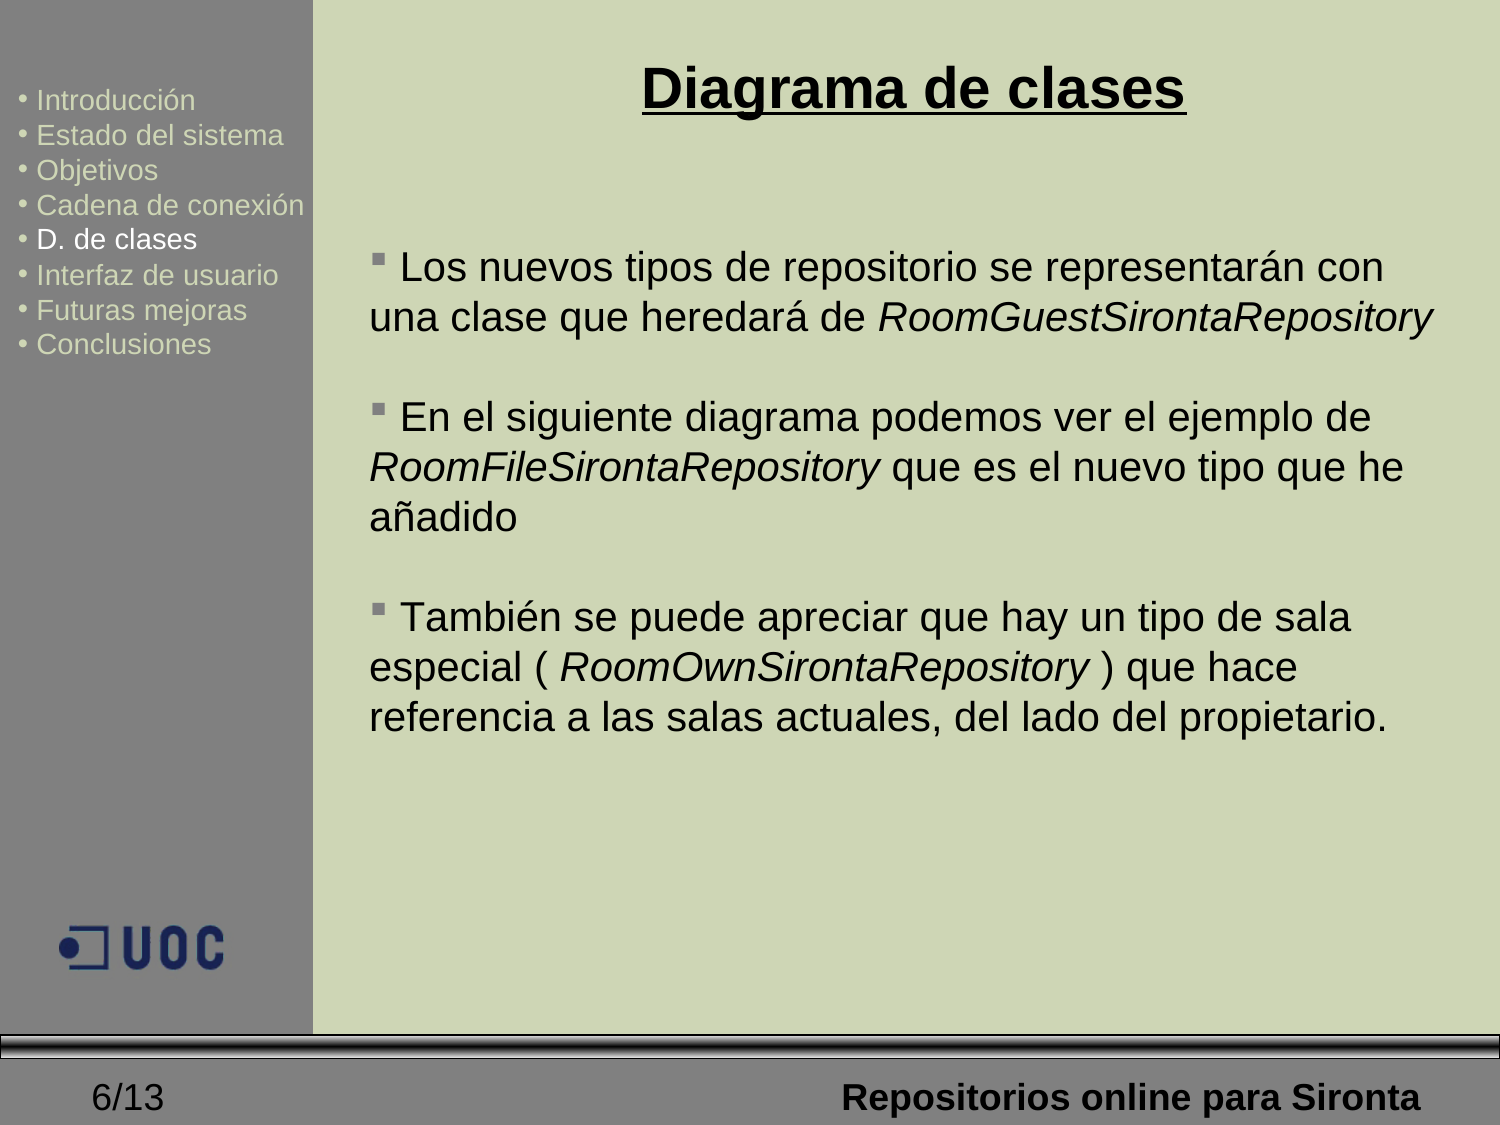

Diagrama de clases
 Introducción
 Estado del sistema
 Objetivos
 Cadena de conexión
 D. de clases
 Interfaz de usuario
 Futuras mejoras
 Conclusiones
 Los nuevos tipos de repositorio se representarán con una clase que heredará de RoomGuestSirontaRepository
 En el siguiente diagrama podemos ver el ejemplo de RoomFileSirontaRepository que es el nuevo tipo que he añadido
 También se puede apreciar que hay un tipo de sala especial ( RoomOwnSirontaRepository ) que hace referencia a las salas actuales, del lado del propietario.
Repositorios online para Sironta